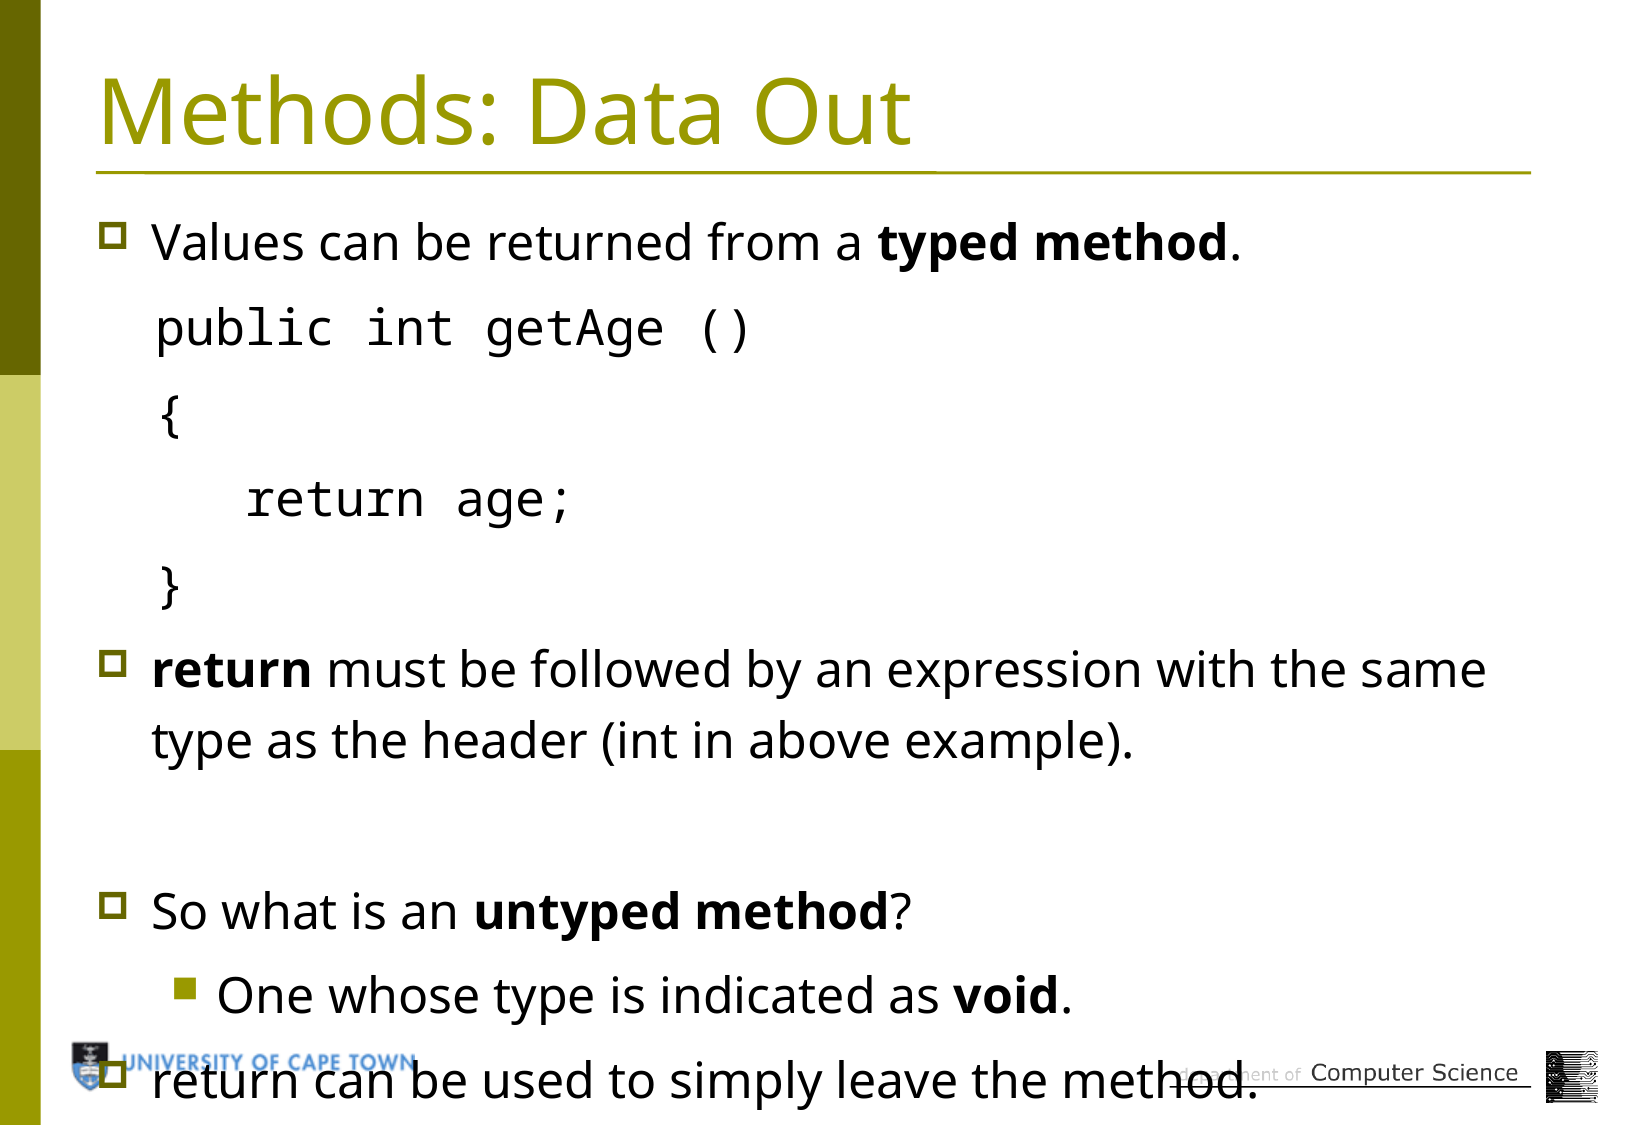

# Methods: Data Out
Values can be returned from a typed method.
public int getAge ()
{
 return age;
}
return must be followed by an expression with the same type as the header (int in above example).
So what is an untyped method?
One whose type is indicated as void.
return can be used to simply leave the method.